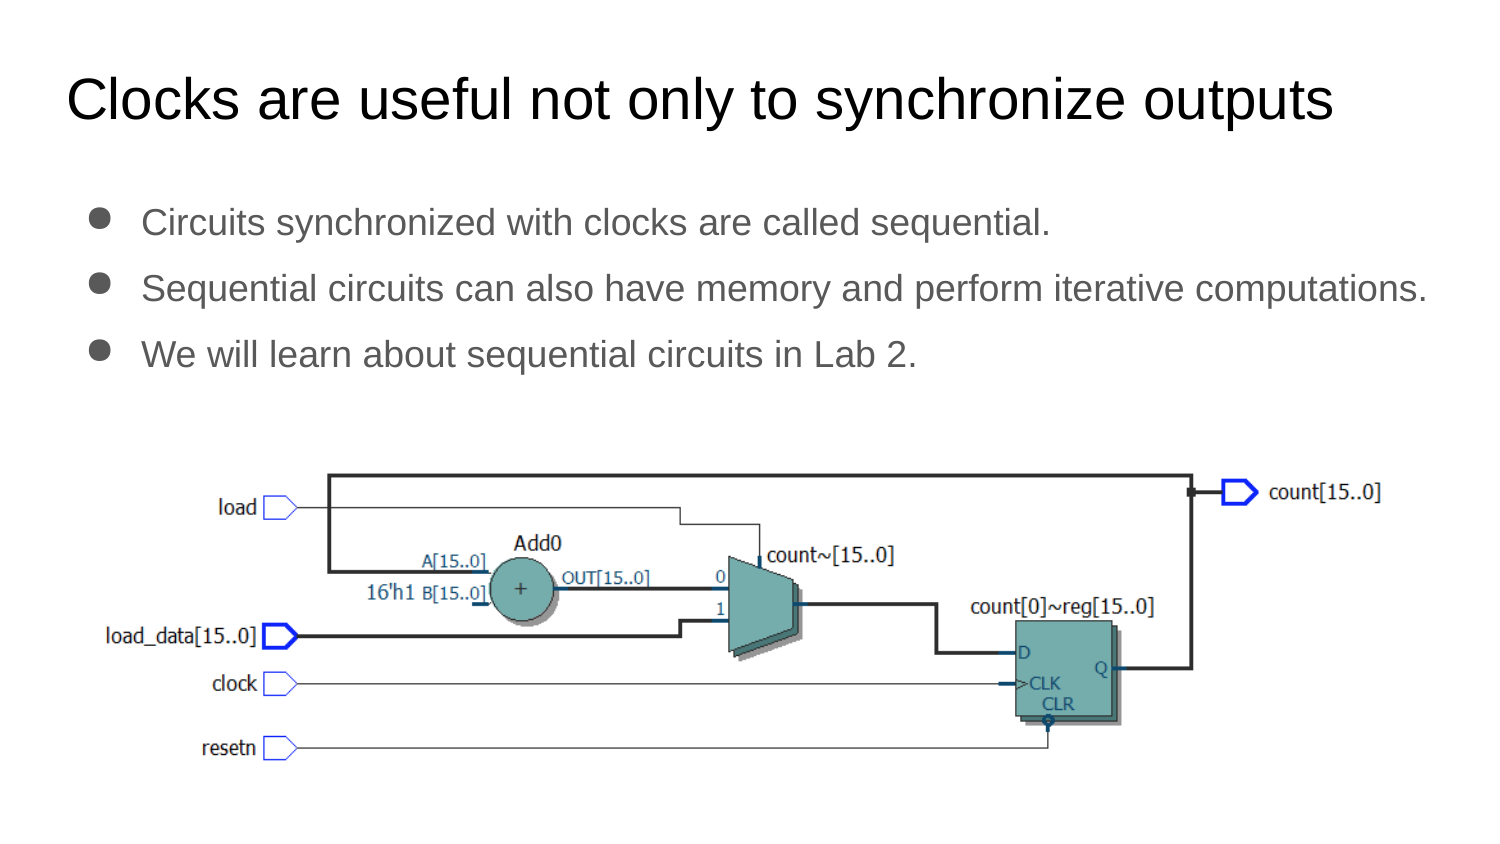

# Clocks are useful not only to synchronize outputs
Circuits synchronized with clocks are called sequential.
Sequential circuits can also have memory and perform iterative computations.
We will learn about sequential circuits in Lab 2.